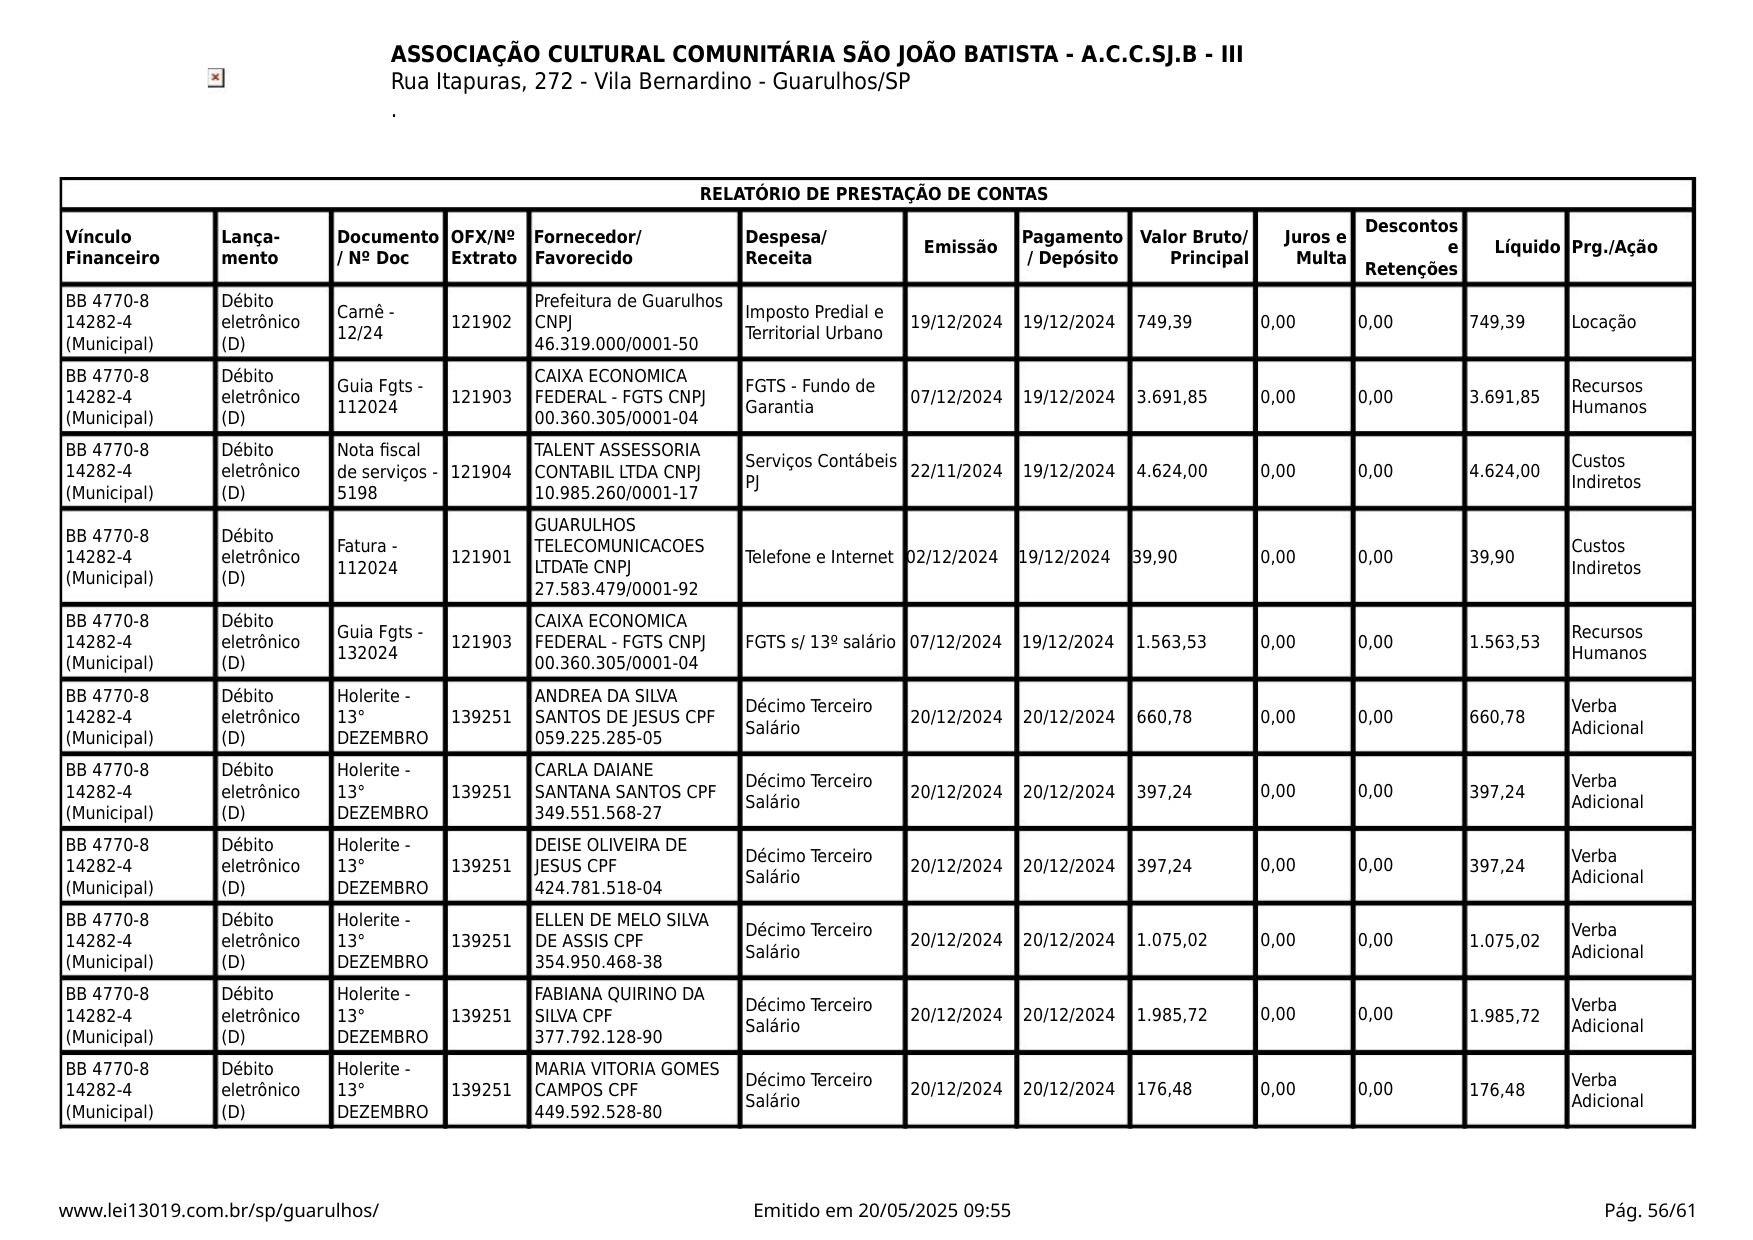

ASSOCIAÇÃO CULTURAL COMUNITÁRIA SÃO JOÃO BATISTA - A.C.C.SJ.B - III
Rua Itapuras, 272 - Vila Bernardino - Guarulhos/SP
.
RELATÓRIO DE PRESTAÇÃO DE CONTAS
Descontos
e
Retenções
Vínculo
Financeiro
Lança-
mento
Documento OFX/Nº Fornecedor/
Despesa/
Receita
Pagamento Valor Bruto/
/ Depósito Principal
Juros e
Multa
Emissão
Líquido Prg./Ação
/ Nº Doc
Extrato Favorecido
BB 4770-8
14282-4
(Municipal)
Débito
eletrônico
(D)
Prefeitura de Guarulhos
121902 CNPJ
46.319.000/0001-50
Carnê -
12/24
Imposto Predial e
Territorial Urbano
19/12/2024 19/12/2024 749,39
07/12/2024 19/12/2024 3.691,85
22/11/2024 19/12/2024 4.624,00
0,00
0,00
0,00
0,00
749,39
Locação
BB 4770-8
14282-4
(Municipal)
Débito
eletrônico
(D)
CAIXA ECONOMICA
121903 FEDERAL - FGTS CNPJ
00.360.305/0001-04
Guia Fgts -
112024
FGTS - Fundo de
Garantia
Recursos
Humanos
0,00
0,00
3.691,85
4.624,00
BB 4770-8
14282-4
(Municipal)
Débito
eletrônico
(D)
Nota ﬁscal
TALENT ASSESSORIA
de serviços - 121904 CONTABIL LTDA CNPJ
Serviços Contábeis
PJ
Custos
Indiretos
5198
10.985.260/0001-17
GUARULHOS
TELECOMUNICACOES
LTDATe CNPJ
BB 4770-8
14282-4
(Municipal)
Débito
eletrônico
(D)
Fatura -
112024
Custos
Indiretos
121901
Telefone e Internet 02/12/2024 19/12/2024 39,90
0,00
0,00
39,90
27.583.479/0001-92
BB 4770-8
14282-4
(Municipal)
Débito
eletrônico
(D)
CAIXA ECONOMICA
121903 FEDERAL - FGTS CNPJ
00.360.305/0001-04
Guia Fgts -
132024
Recursos
Humanos
FGTS s/ 13º salário 07/12/2024 19/12/2024 1.563,53
Décimo Terceiro
0,00
0,00
0,00
0,00
0,00
0,00
0,00
0,00
0,00
0,00
0,00
0,00
0,00
0,00
1.563,53
660,78
BB 4770-8
14282-4
(Municipal)
Débito
eletrônico
(D)
Holerite -
13°
DEZEMBRO
ANDREA DA SILVA
139251 SANTOS DE JESUS CPF
059.225.285-05
Verba
Adicional
20/12/2024 20/12/2024 660,78
20/12/2024 20/12/2024 397,24
20/12/2024 20/12/2024 397,24
20/12/2024 20/12/2024 1.075,02
20/12/2024 20/12/2024 1.985,72
20/12/2024 20/12/2024 176,48
Salário
BB 4770-8
14282-4
(Municipal)
Débito
eletrônico
(D)
Holerite -
13°
DEZEMBRO
CARLA DAIANE
139251 SANTANA SANTOS CPF
349.551.568-27
Décimo Terceiro
Salário
Verba
Adicional
397,24
BB 4770-8
14282-4
(Municipal)
Débito
eletrônico
(D)
Holerite -
13°
DEZEMBRO
DEISE OLIVEIRA DE
139251 JESUS CPF
424.781.518-04
Décimo Terceiro
Salário
Verba
Adicional
397,24
BB 4770-8
14282-4
(Municipal)
Débito
eletrônico
(D)
Holerite -
13°
DEZEMBRO
ELLEN DE MELO SILVA
139251 DE ASSIS CPF
354.950.468-38
Décimo Terceiro
Salário
Verba
Adicional
1.075,02
1.985,72
176,48
BB 4770-8
14282-4
(Municipal)
Débito
eletrônico
(D)
Holerite -
13°
DEZEMBRO
FABIANA QUIRINO DA
139251 SILVA CPF
Décimo Terceiro
Salário
Verba
Adicional
377.792.128-90
BB 4770-8
14282-4
(Municipal)
Débito
eletrônico
(D)
Holerite -
13°
DEZEMBRO
MARIA VITORIA GOMES
139251 CAMPOS CPF
449.592.528-80
Décimo Terceiro
Salário
Verba
Adicional
www.lei13019.com.br/sp/guarulhos/
Emitido em 20/05/2025 09:55
Pág. 56/61